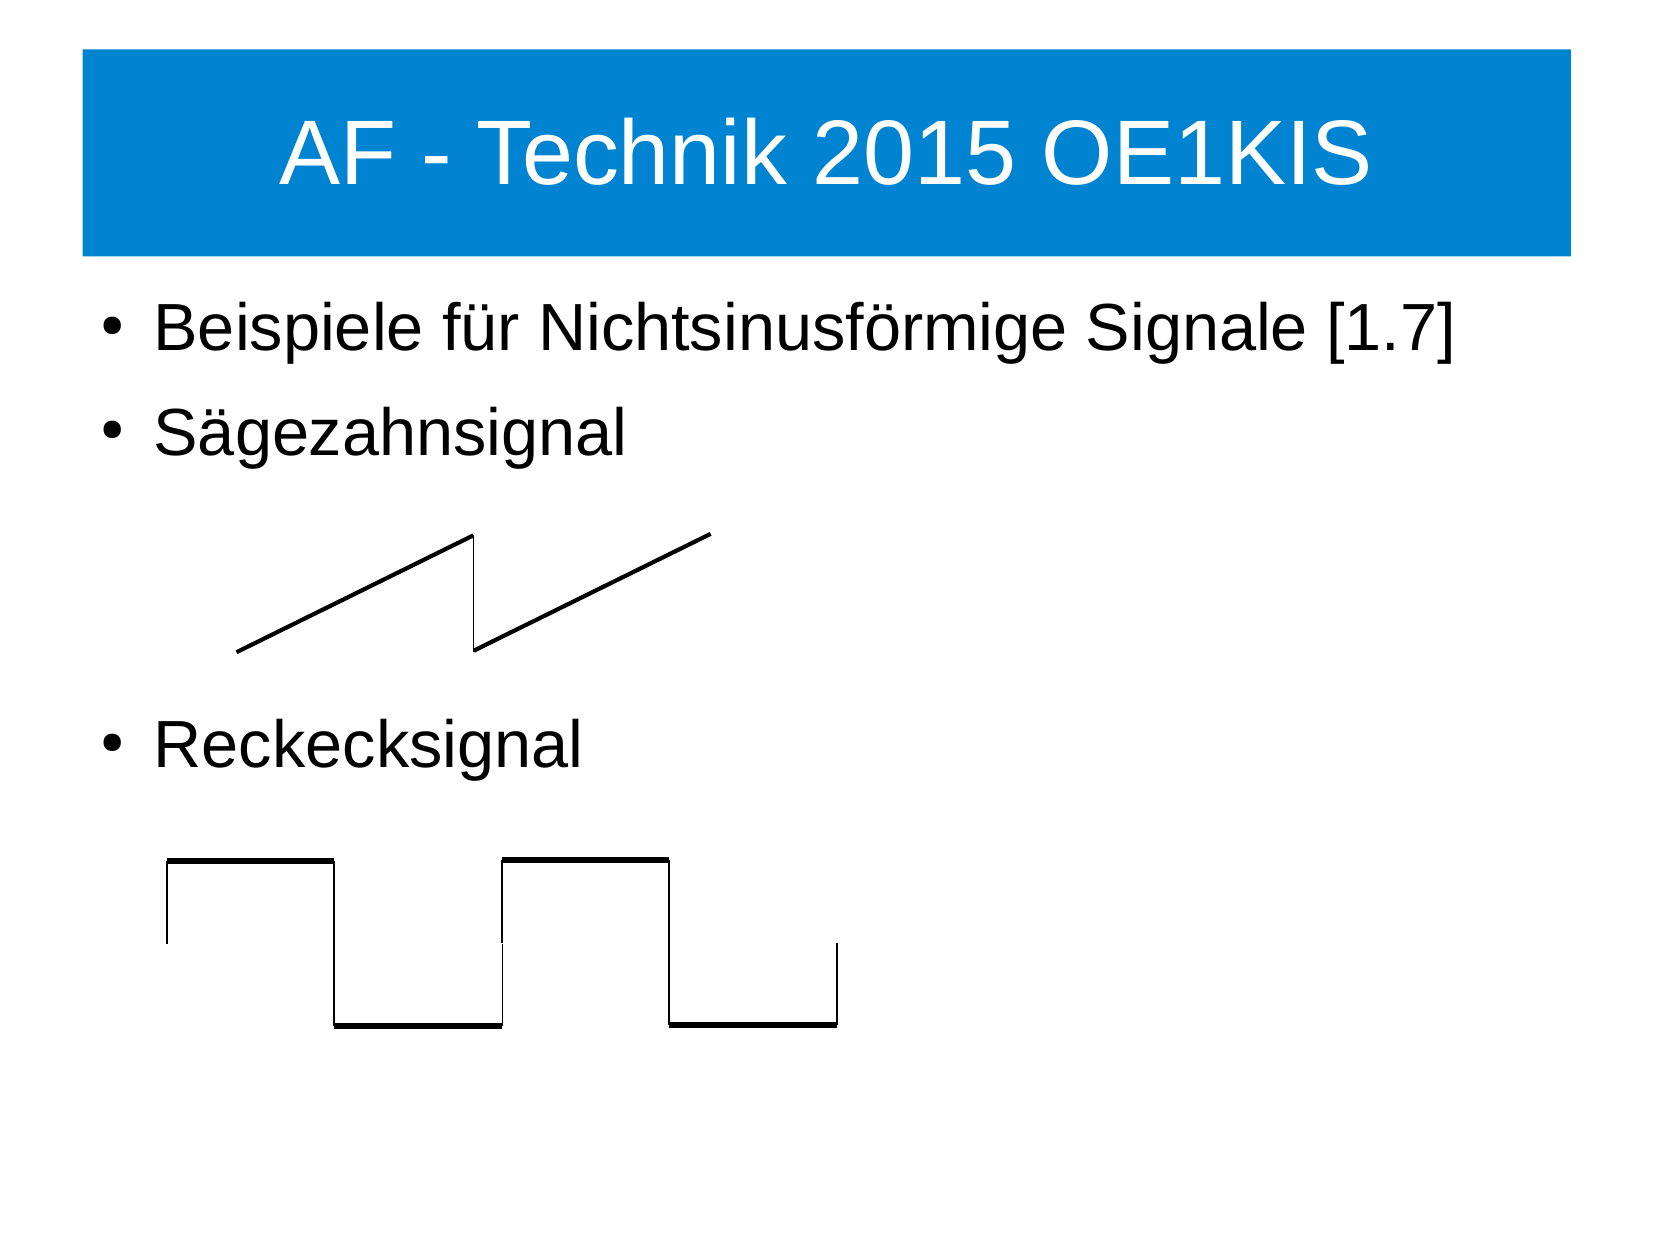

#
AF - Technik 2015 OE1KIS
Beispiele für Nichtsinusförmige Signale [1.7]
Sägezahnsignal
Reckecksignal